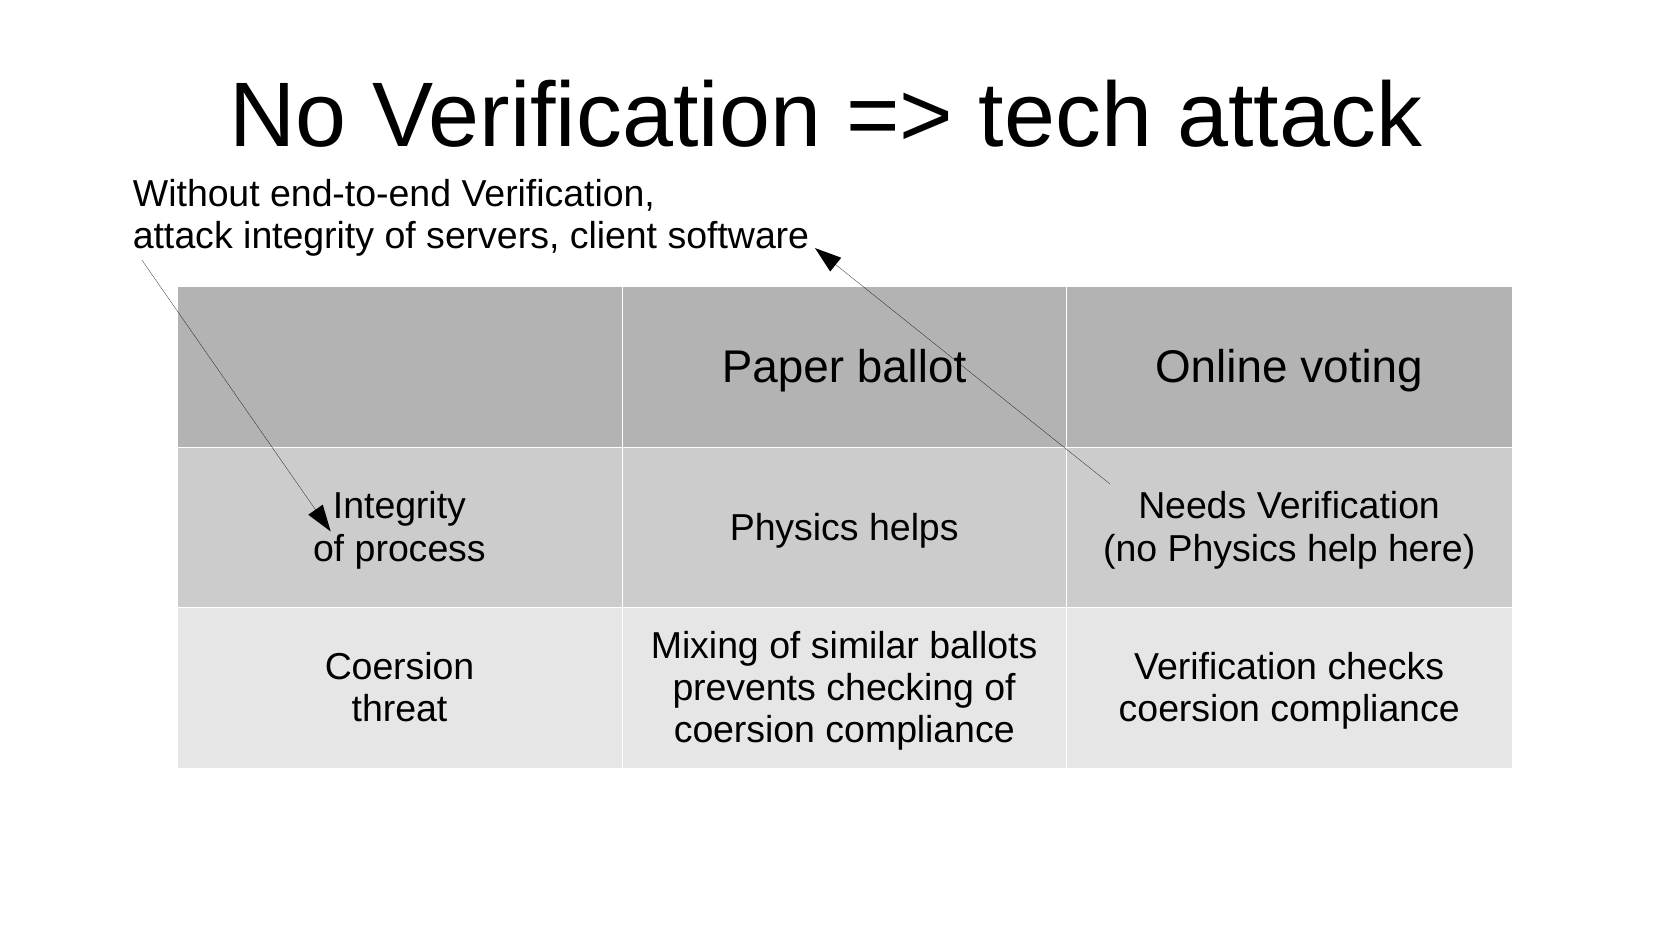

# No Verification => tech attack
Without end-to-end Verification,
attack integrity of servers, client software
| | Paper ballot | Online voting |
| --- | --- | --- |
| Integrity of process | Physics helps | Needs Verification (no Physics help here) |
| Coersion threat | Mixing of similar ballots prevents checking of coersion compliance | Verification checks coersion compliance |